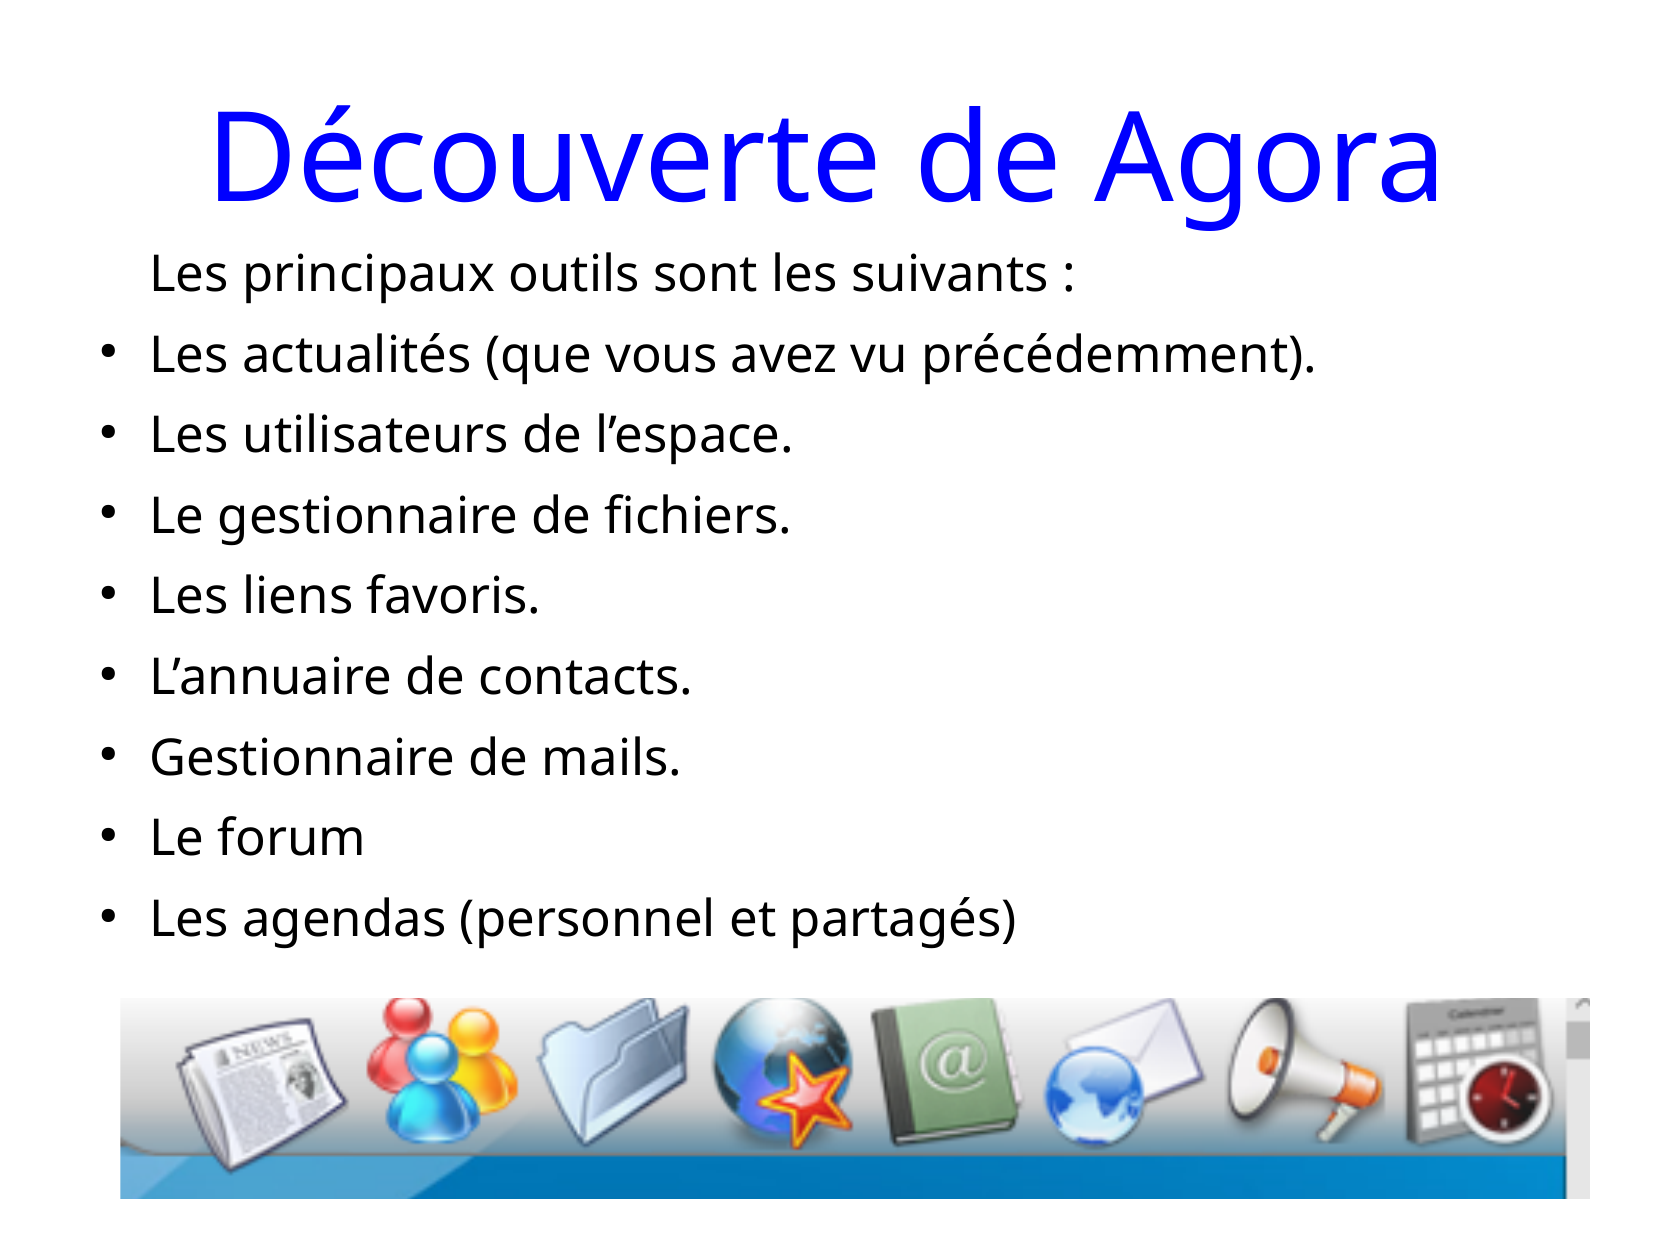

# Découverte de Agora
Les principaux outils sont les suivants :
Les actualités (que vous avez vu précédemment).
Les utilisateurs de l’espace.
Le gestionnaire de fichiers.
Les liens favoris.
L’annuaire de contacts.
Gestionnaire de mails.
Le forum
Les agendas (personnel et partagés)